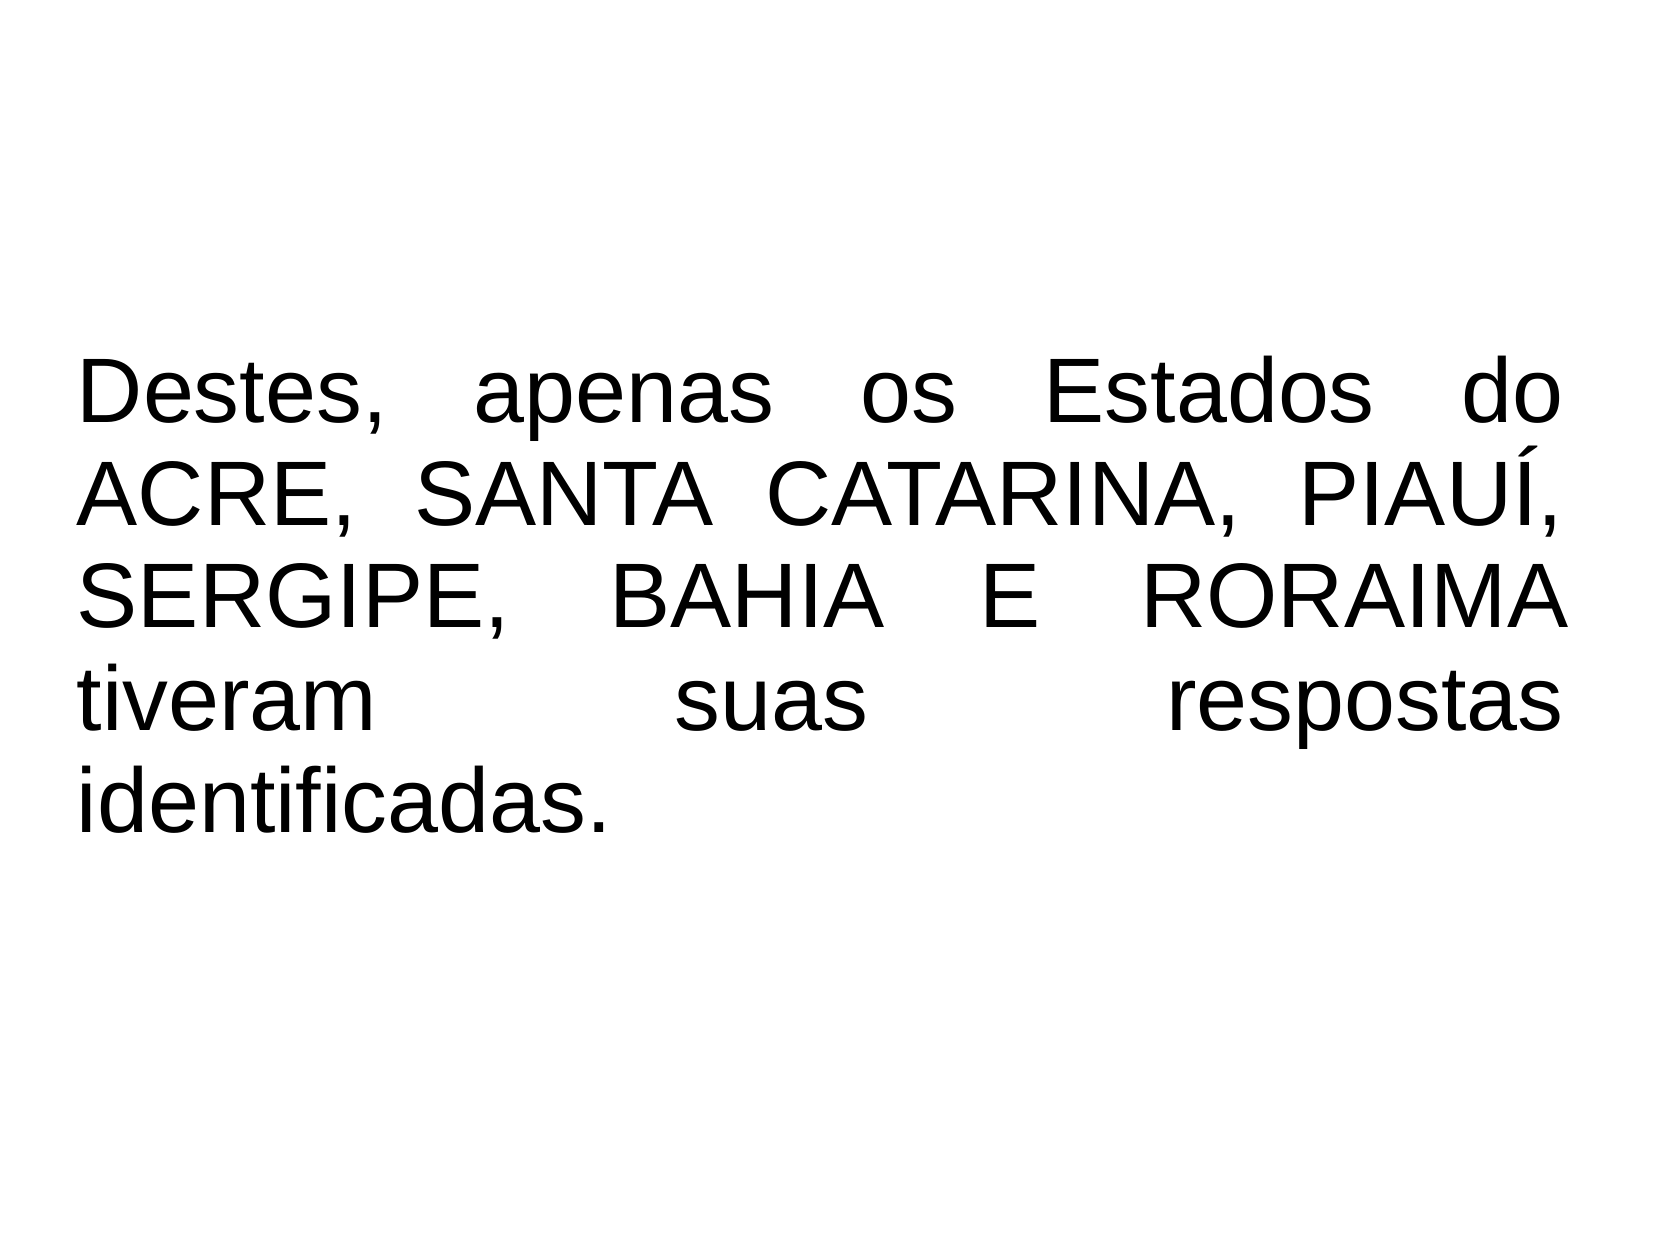

# Destes, apenas os Estados do ACRE, SANTA CATARINA, PIAUÍ, SERGIPE, BAHIA E RORAIMA tiveram suas respostas identificadas.